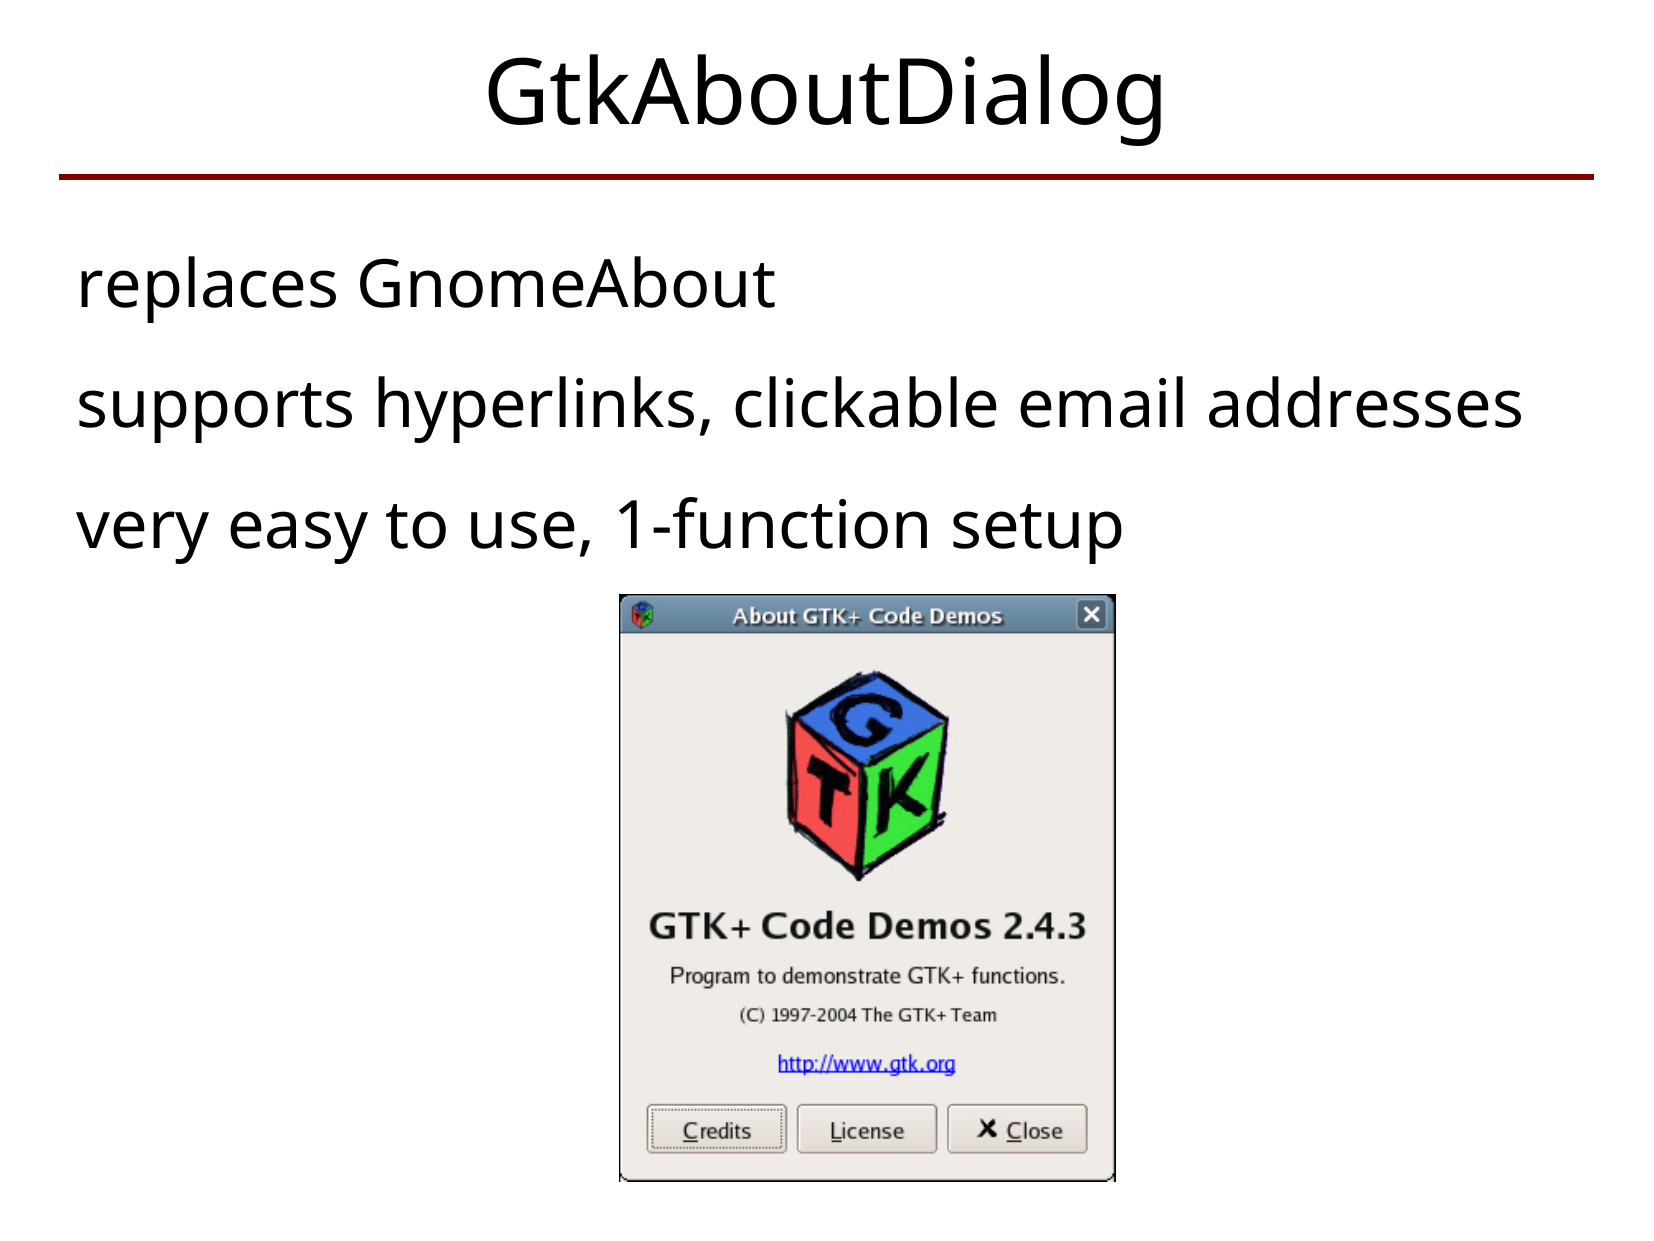

# GtkAboutDialog
replaces GnomeAbout
supports hyperlinks, clickable email addresses
very easy to use, 1-function setup